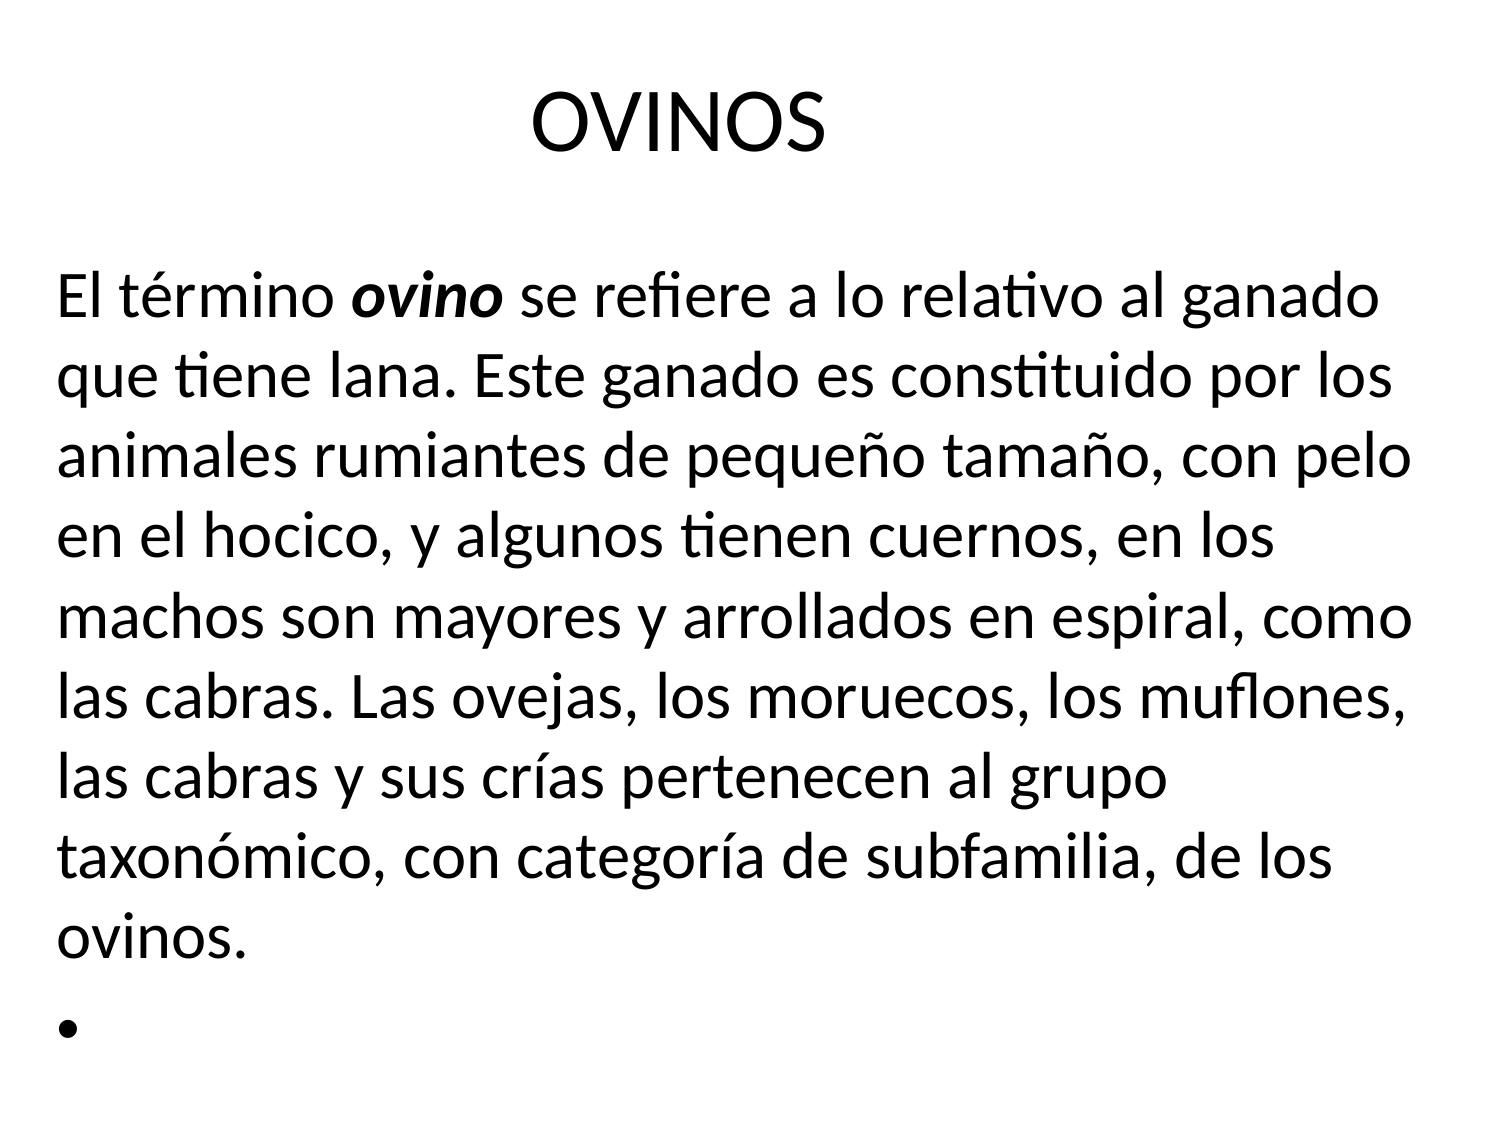

# OVINOS
El término ovino se refiere a lo relativo al ganado que tiene lana. Este ganado es constituido por los animales rumiantes de pequeño tamaño, con pelo en el hocico, y algunos tienen cuernos, en los machos son mayores y arrollados en espiral, como las cabras. Las ovejas, los moruecos, los muflones, las cabras y sus crías pertenecen al grupo taxonómico, con categoría de subfamilia, de los ovinos.